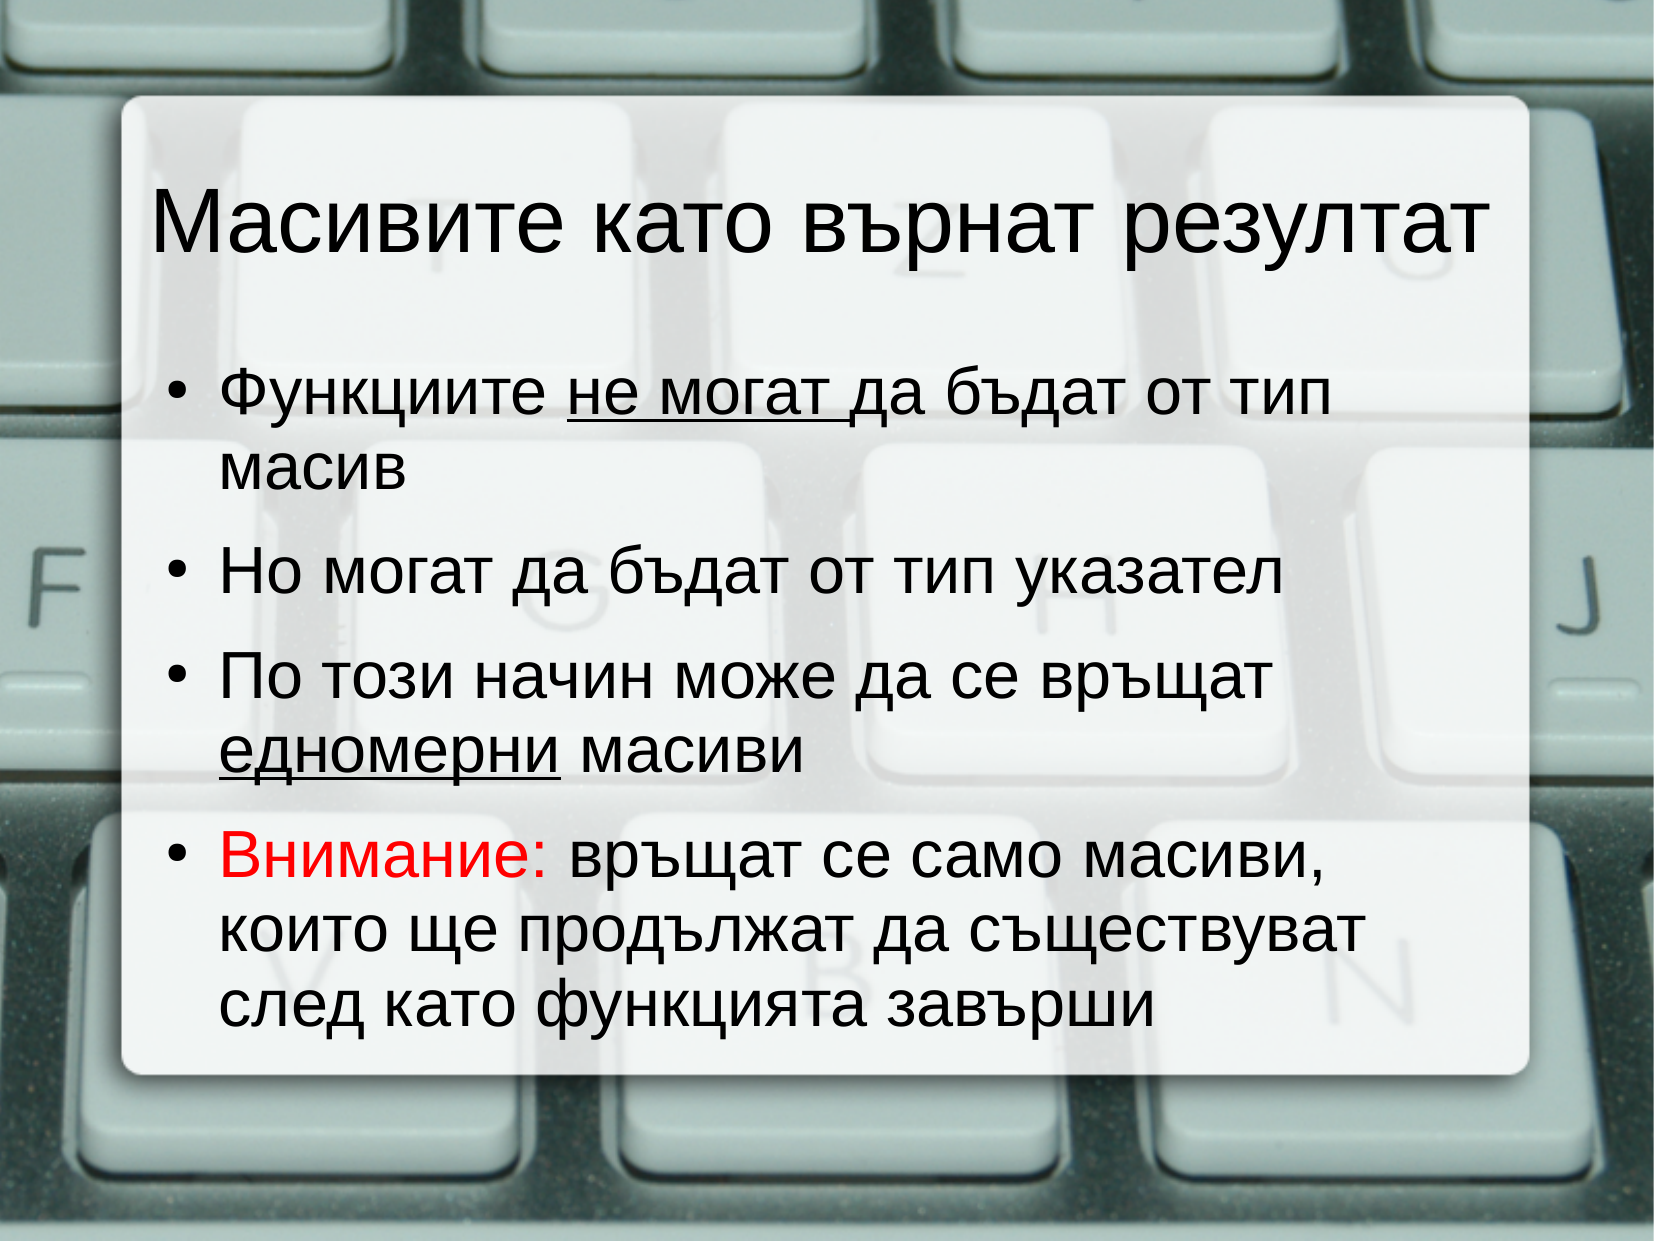

# Масивите като върнат резултат
Функциите не могат да бъдат от тип масив
Но могат да бъдат от тип указател
По този начин може да се връщат едномерни масиви
Внимание: връщат се само масиви, които ще продължат да съществуват след като функцията завърши